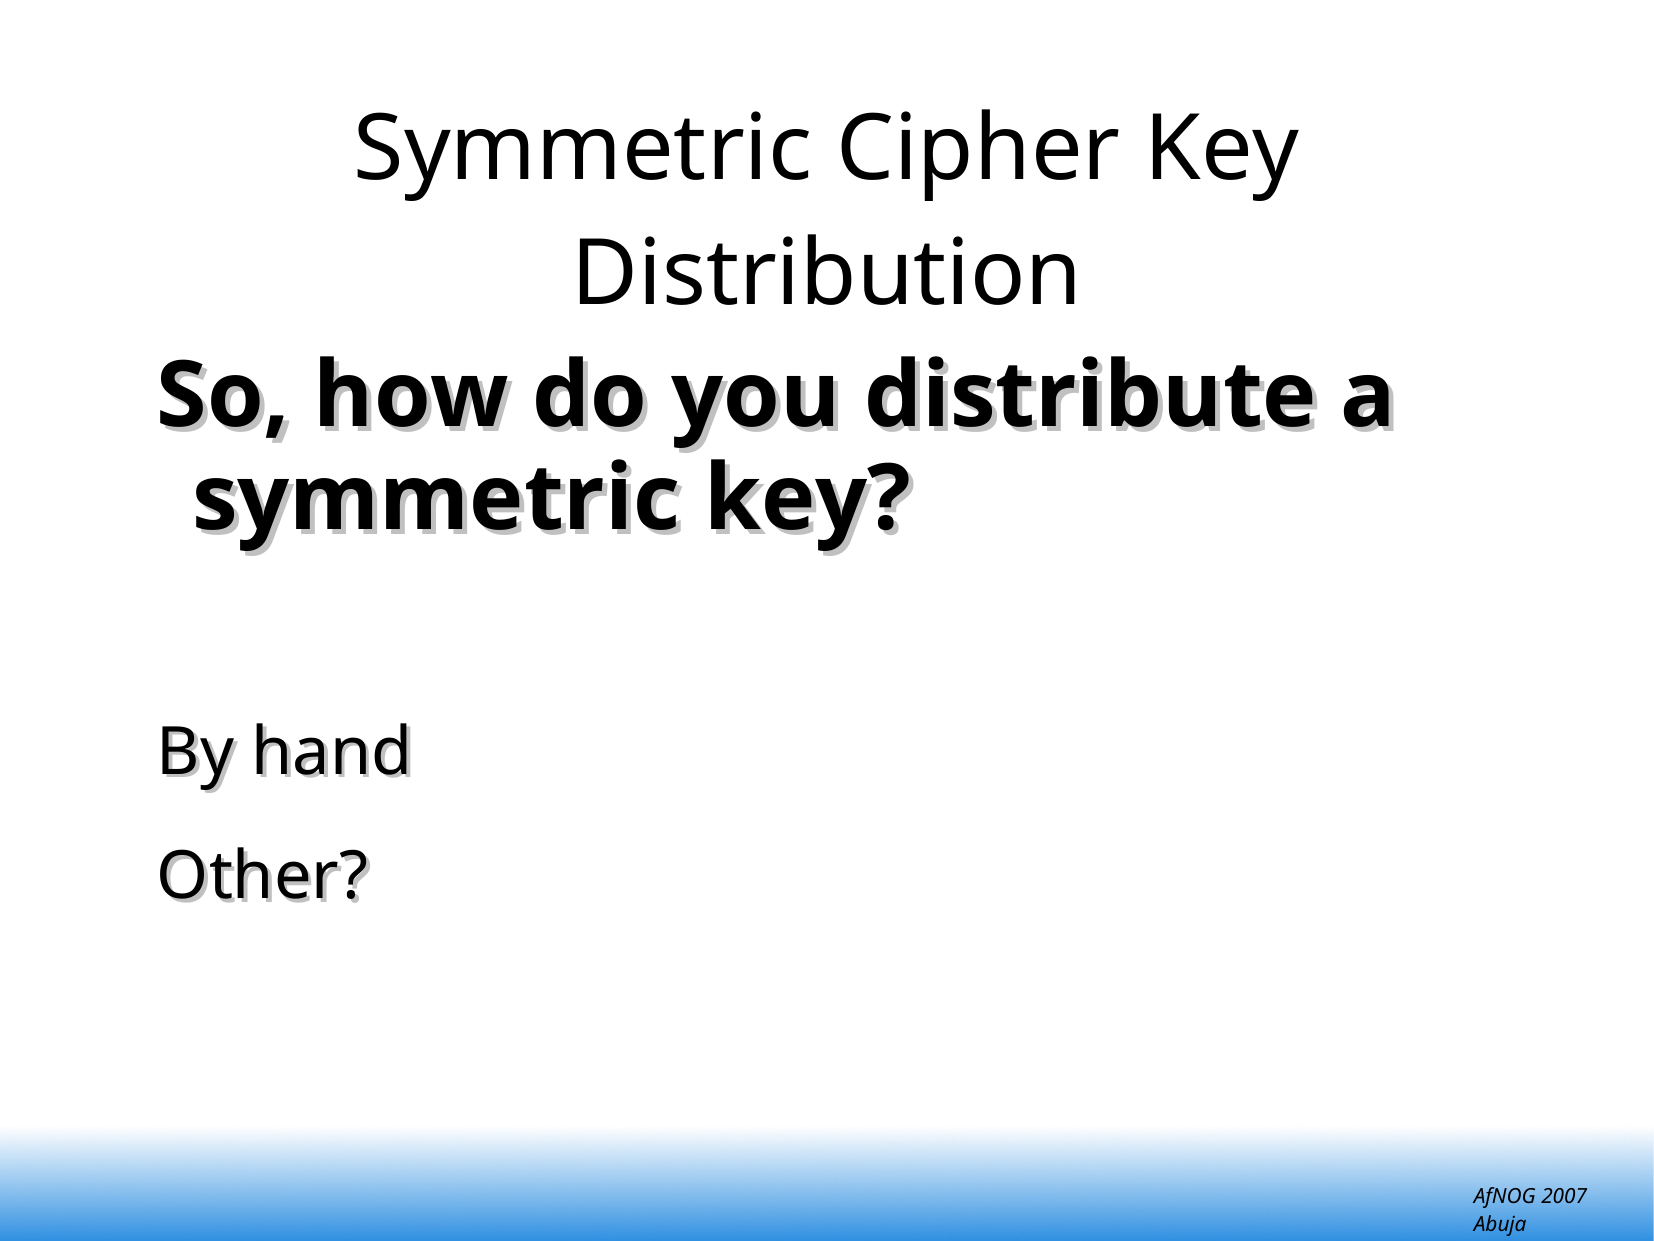

# Symmetric Cipher Key Distribution
So, how do you distribute a symmetric key?
By hand
Other?